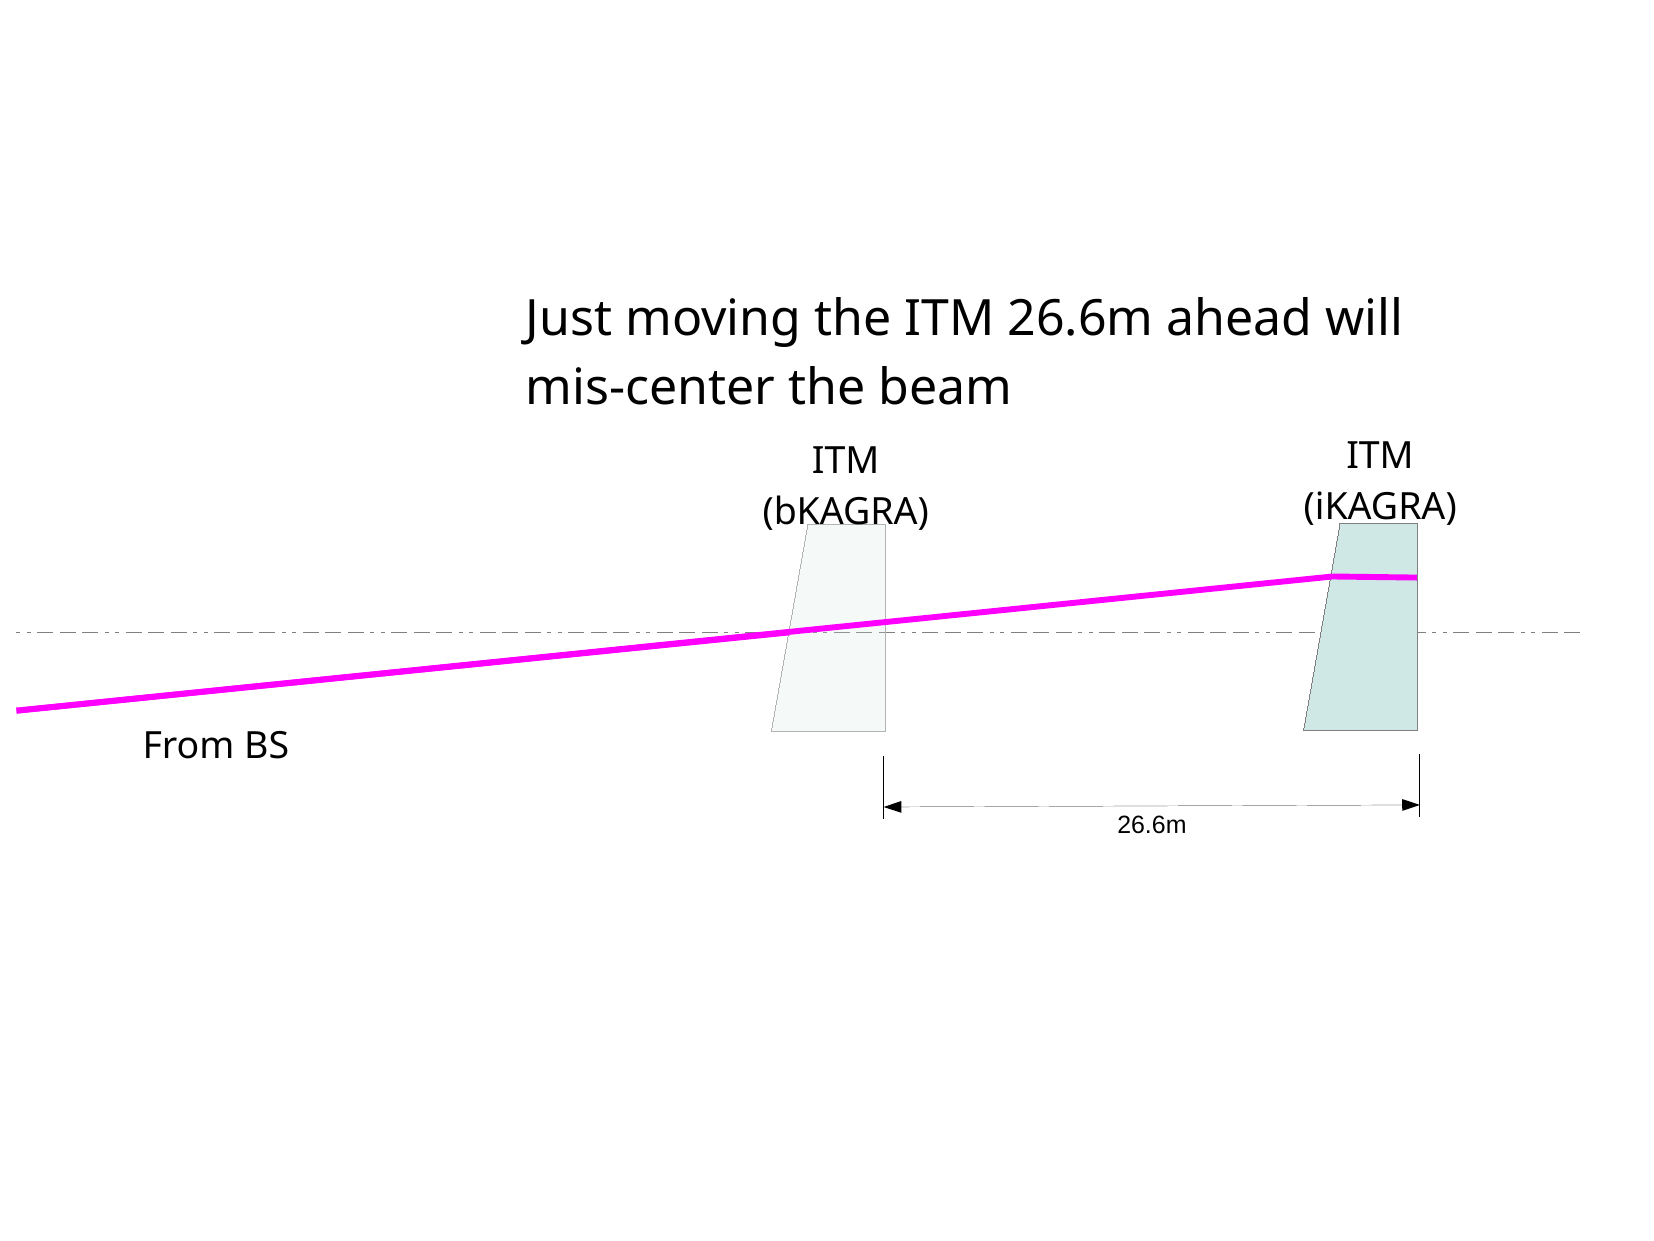

Just moving the ITM 26.6m ahead will
mis-center the beam
ITM
(iKAGRA)
ITM
(bKAGRA)
From BS